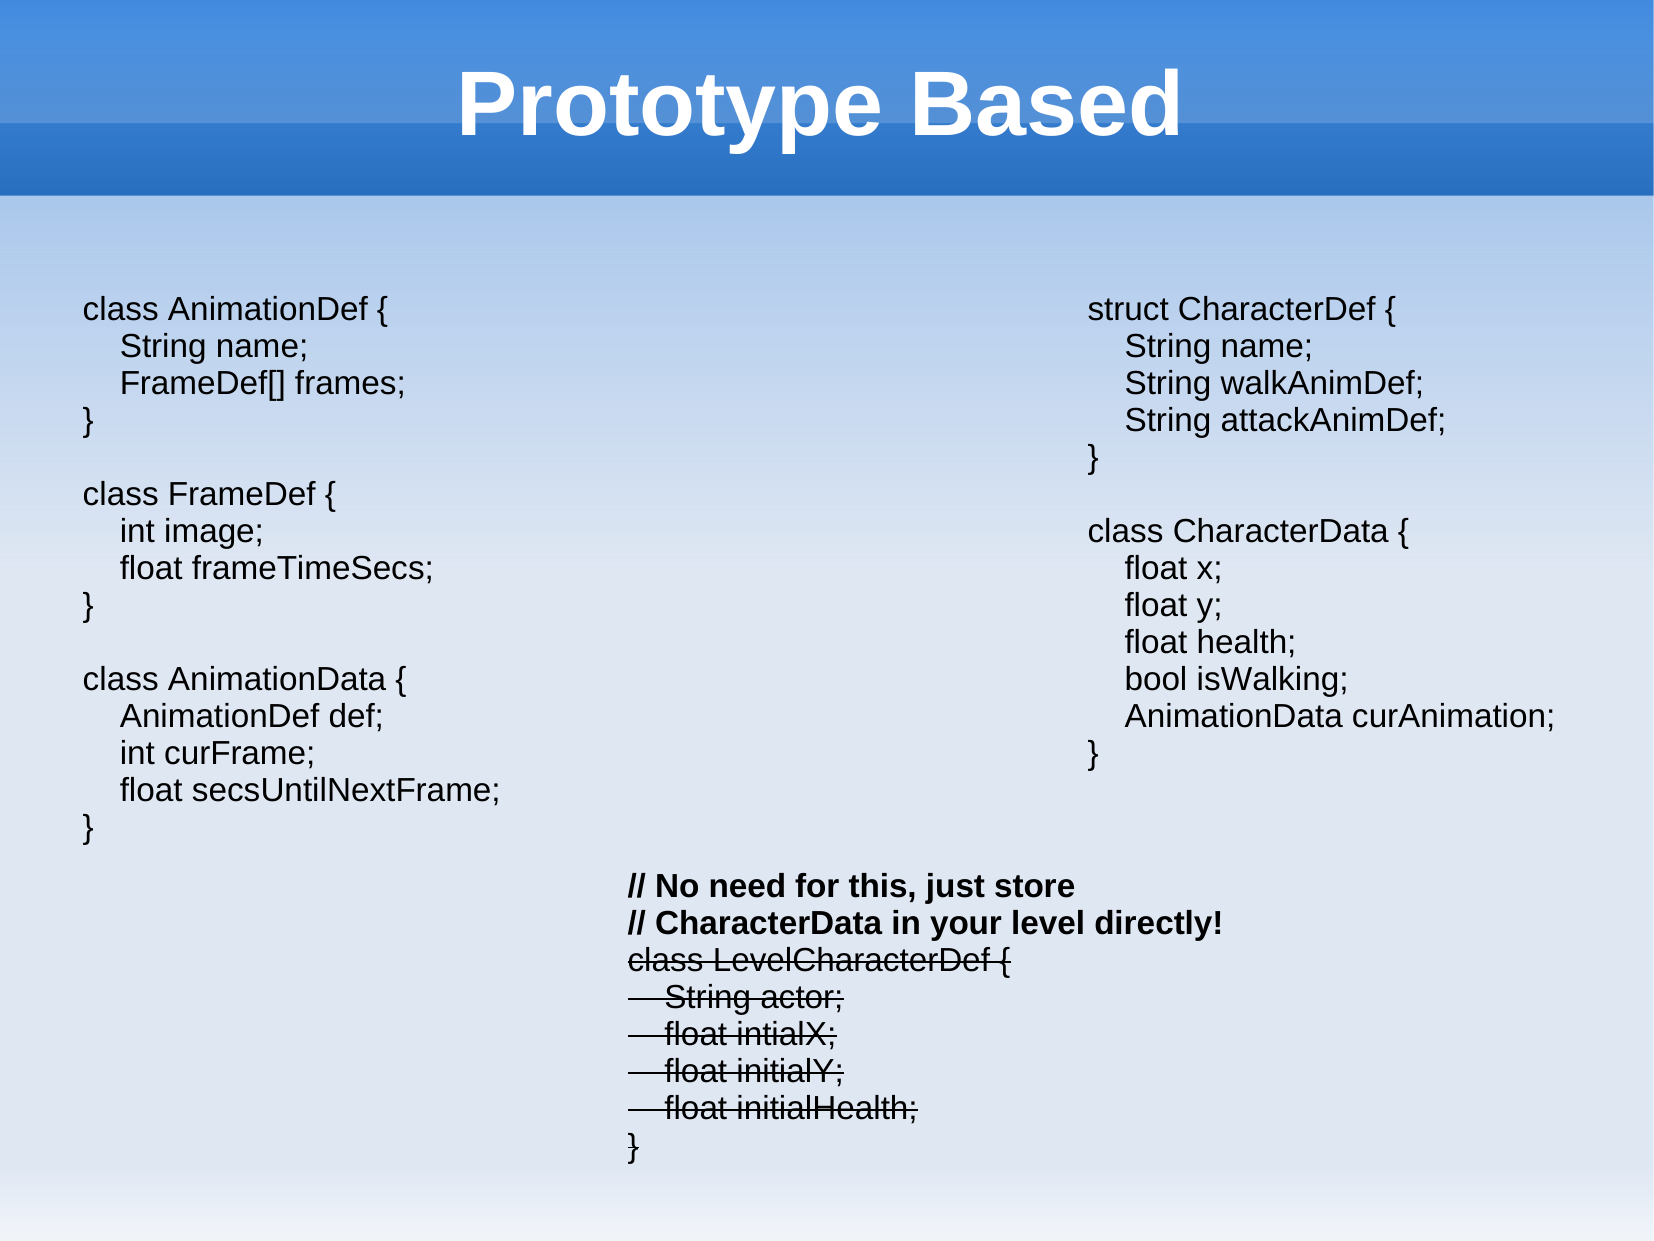

# Prototype Based
class AnimationDef {
 String name;
 FrameDef[] frames;
}
class FrameDef {
 int image;
 float frameTimeSecs;
}
class AnimationData {
 AnimationDef def;
 int curFrame;
 float secsUntilNextFrame;
}
struct CharacterDef {
 String name;
 String walkAnimDef;
 String attackAnimDef;
}
class CharacterData {
 float x;
 float y;
 float health;
 bool isWalking;
 AnimationData curAnimation;
}
// No need for this, just store
// CharacterData in your level directly!
class LevelCharacterDef {
 String actor;
 float intialX;
 float initialY;
 float initialHealth;
}